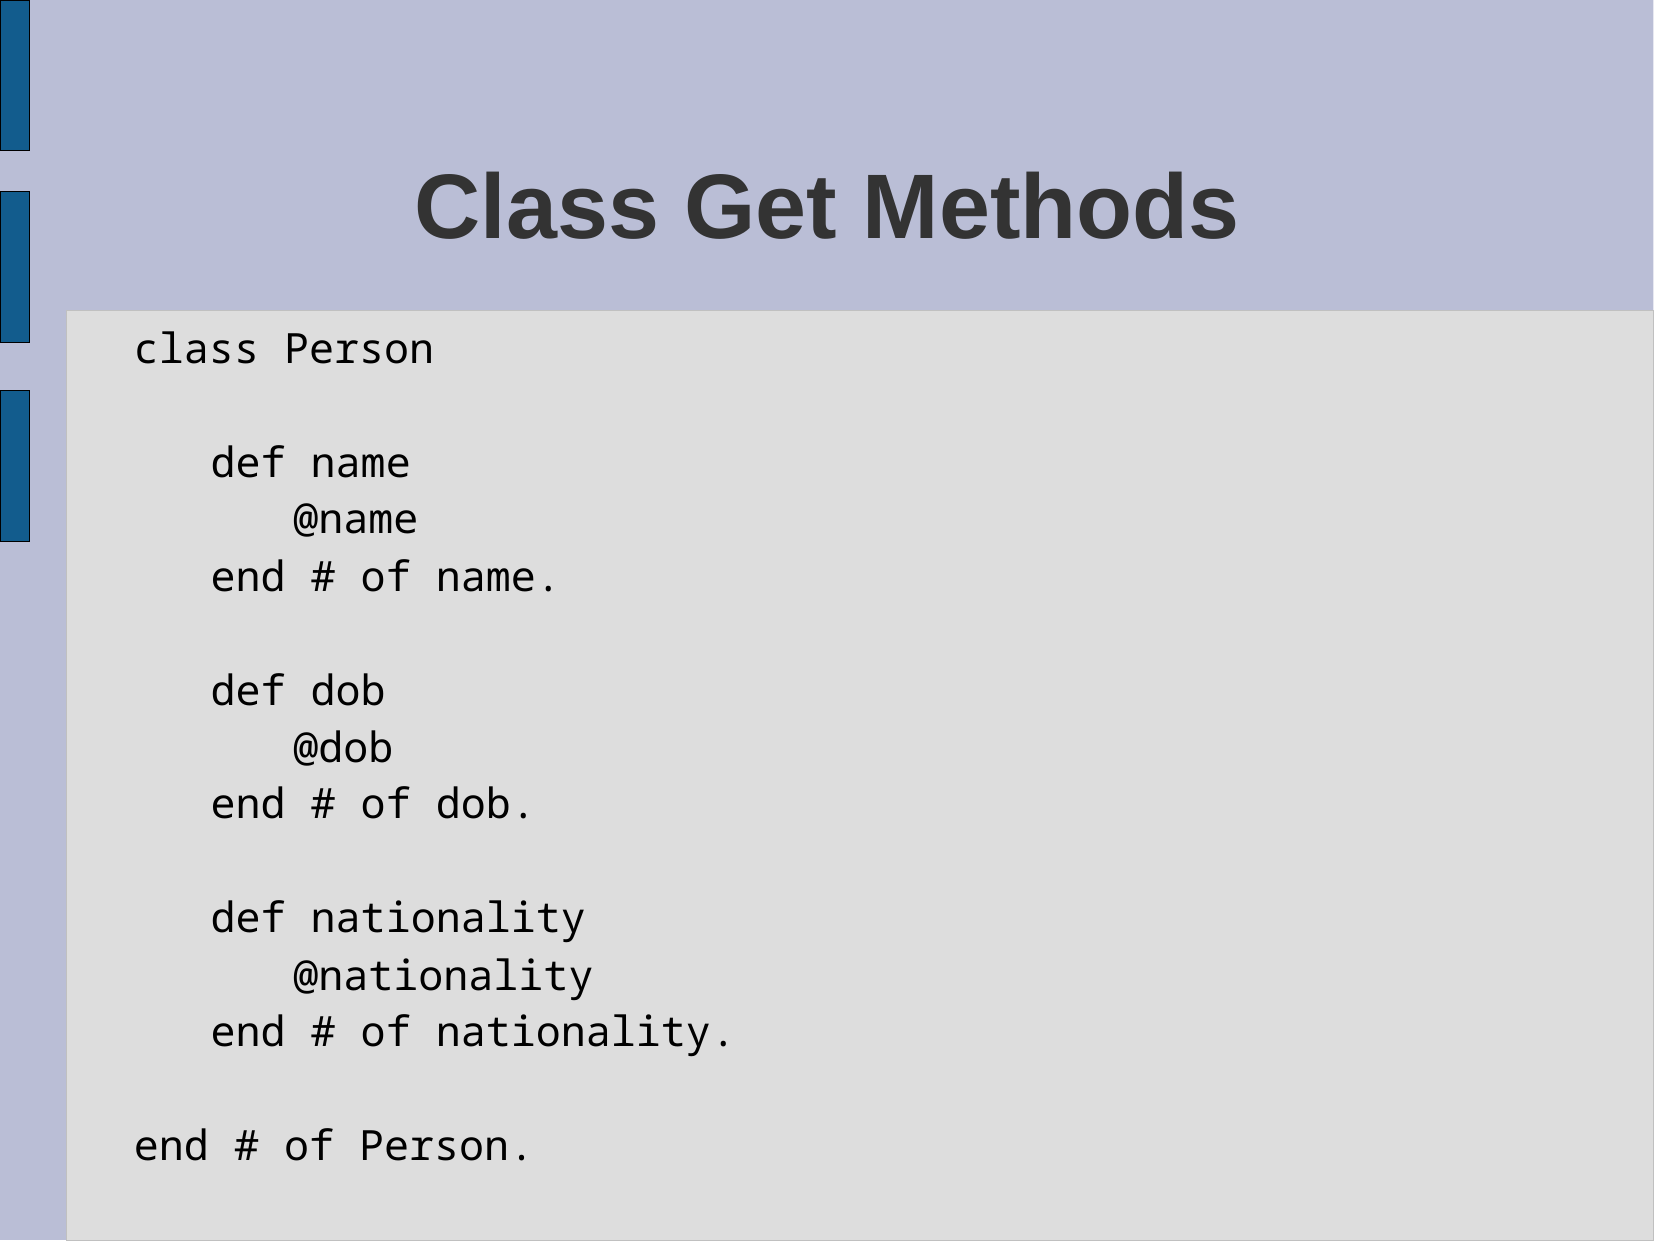

#
Class Get Methods
class Person
def name
@name
end # of name.
def dob
@dob
end # of dob.
def nationality
@nationality
end # of nationality.
end # of Person.
fred.name
fred.to_s
fred.dob